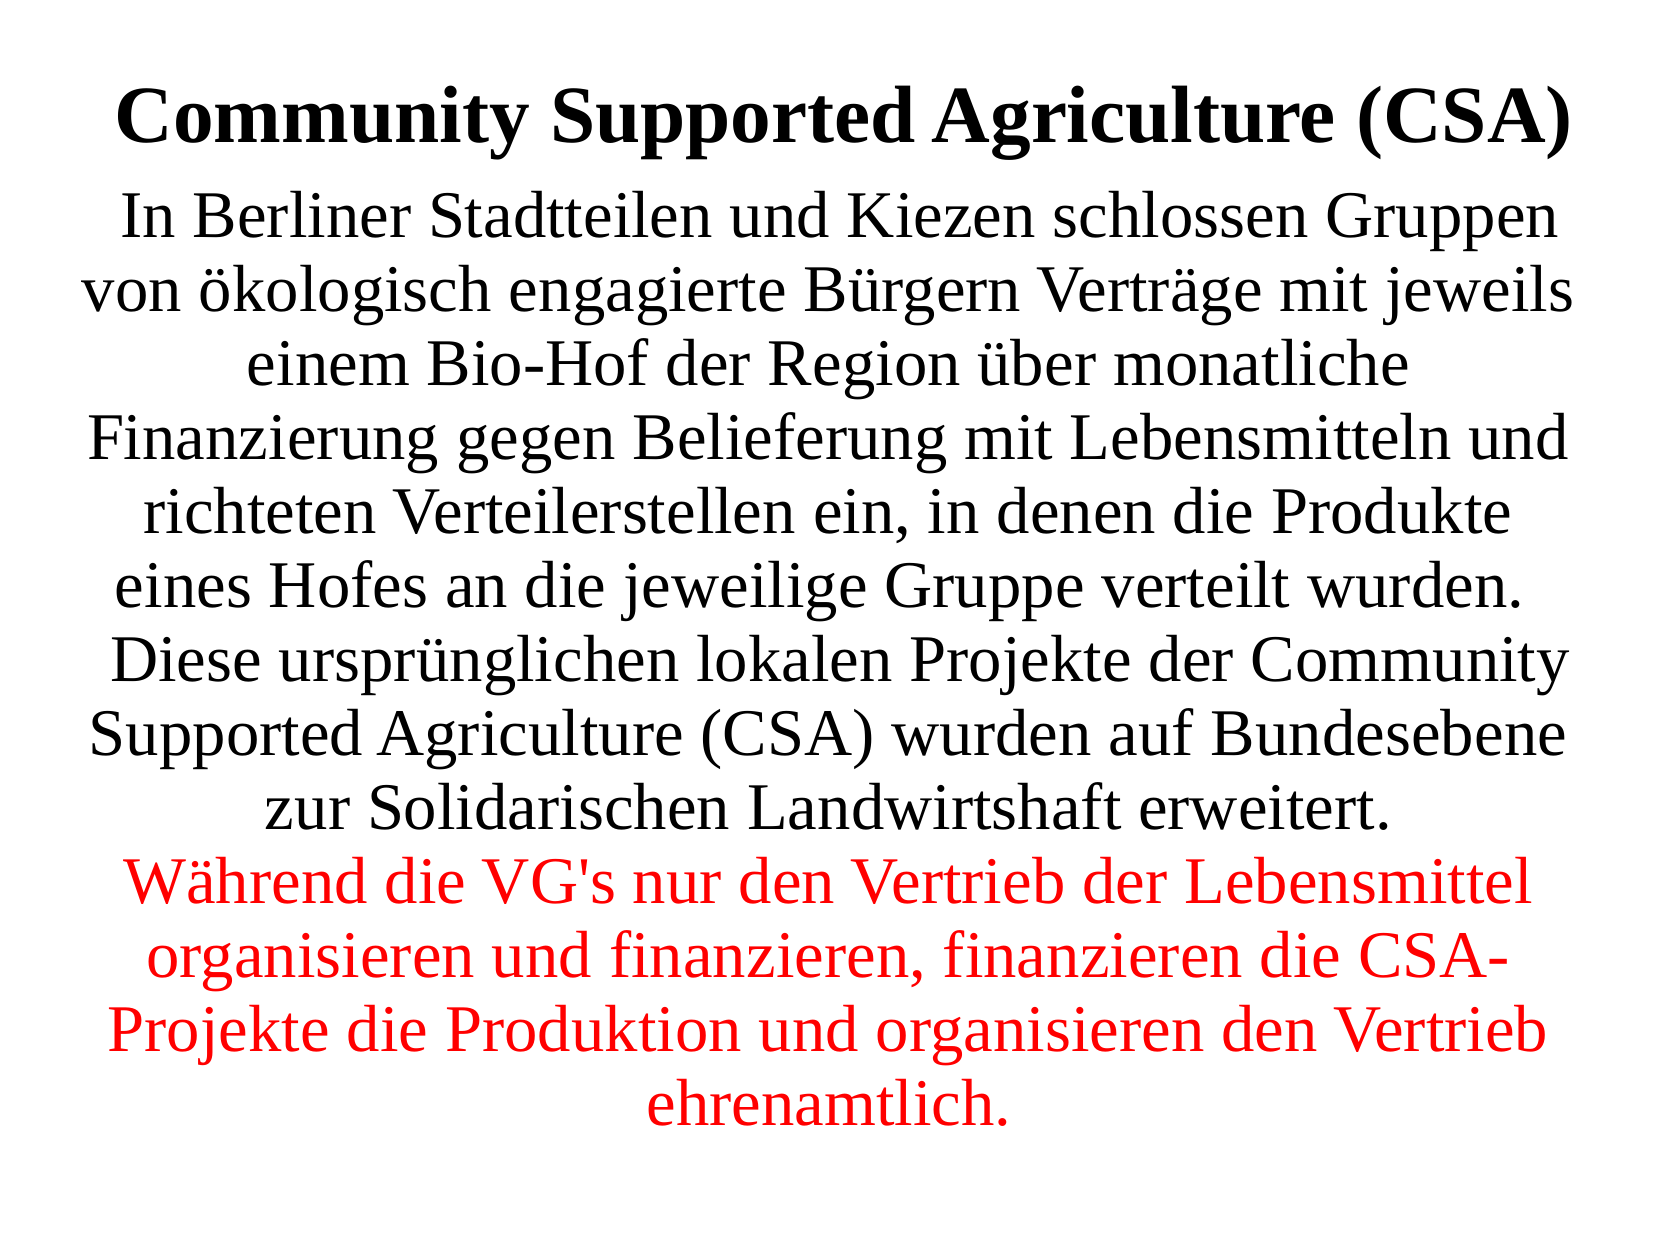

Community Supported Agriculture (CSA)
In Berliner Stadtteilen und Kiezen schlossen Gruppen von ökologisch engagierte Bürgern Verträge mit jeweils einem Bio-Hof der Region über monatliche Finanzierung gegen Belieferung mit Lebensmitteln und richteten Verteilerstellen ein, in denen die Produkte eines Hofes an die jeweilige Gruppe verteilt wurden.
Diese ursprünglichen lokalen Projekte der Community Supported Agriculture (CSA) wurden auf Bundesebene zur Solidarischen Landwirtshaft erweitert.
Während die VG's nur den Vertrieb der Lebensmittel organisieren und finanzieren, finanzieren die CSA-Projekte die Produktion und organisieren den Vertrieb ehrenamtlich.